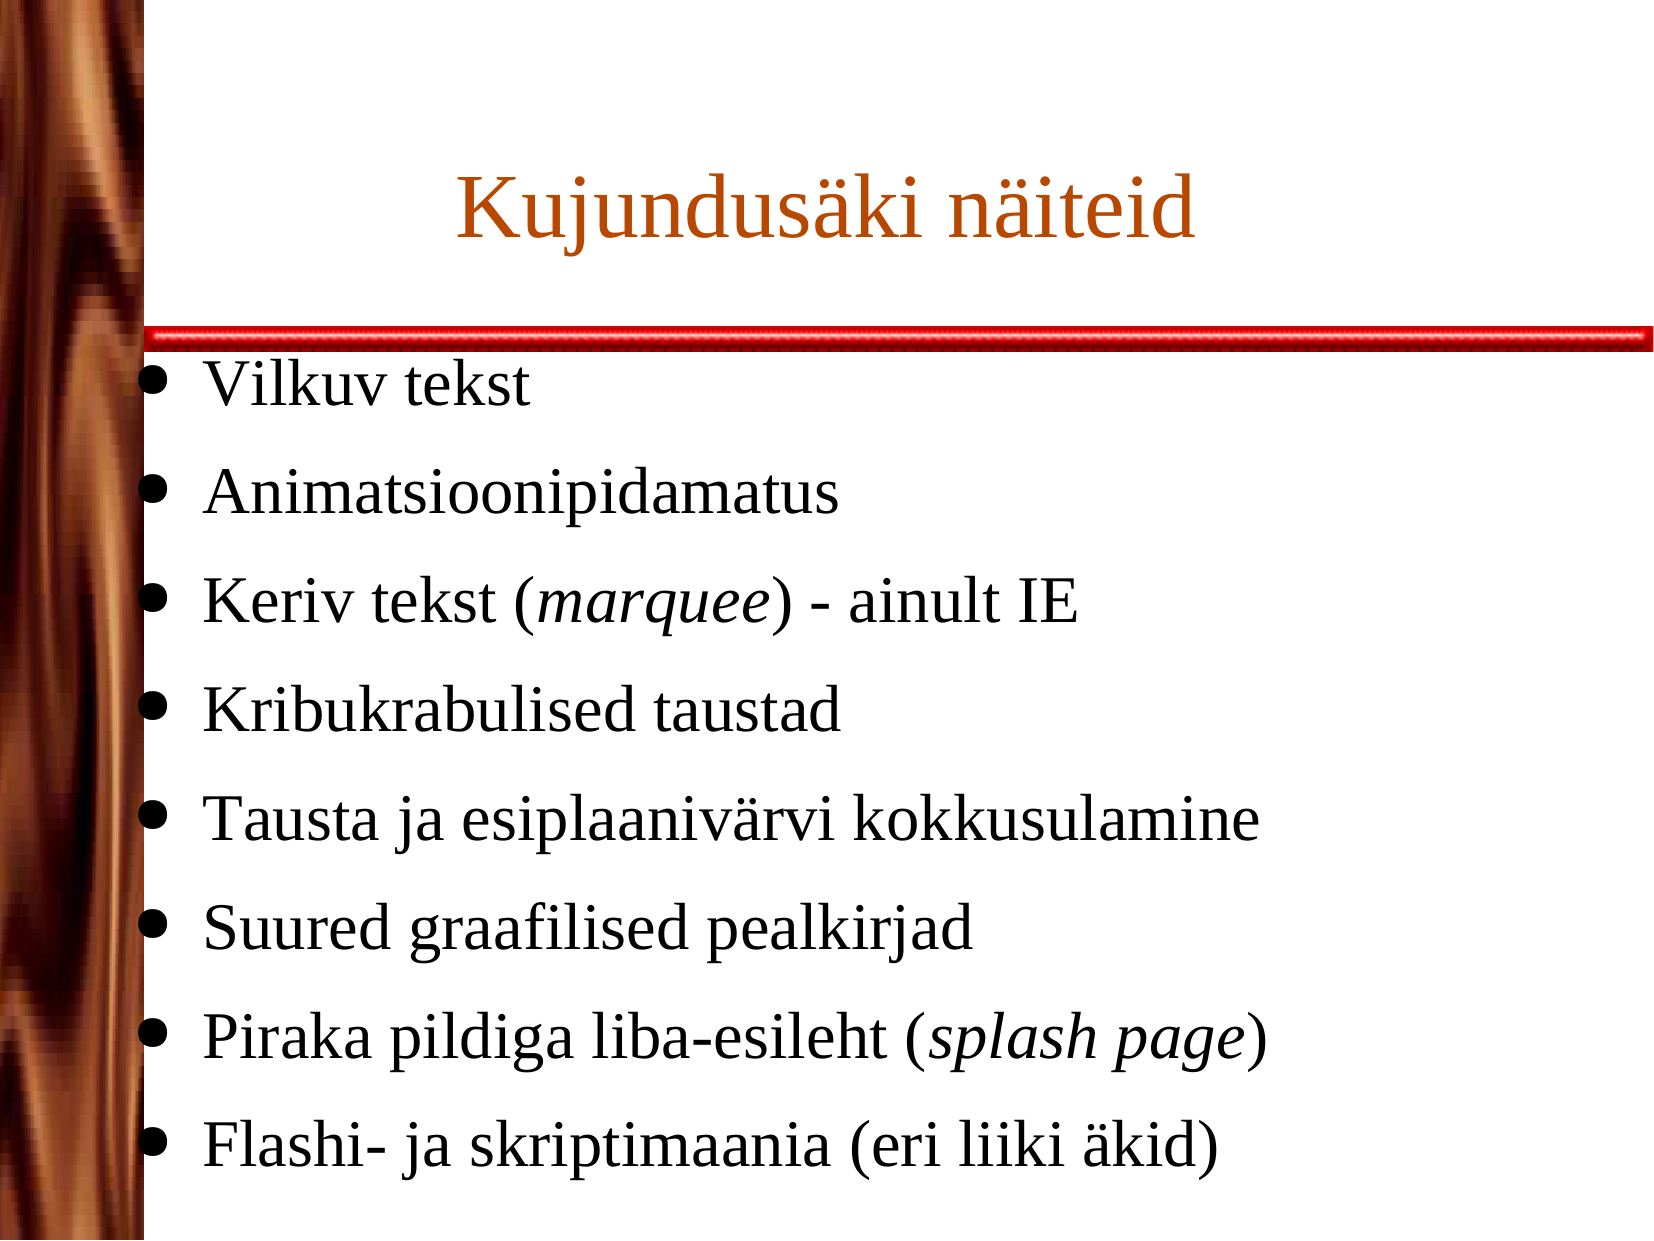

# Kujundusäki näiteid
Vilkuv tekst
Animatsioonipidamatus
Keriv tekst (marquee) - ainult IE
Kribukrabulised taustad
Tausta ja esiplaanivärvi kokkusulamine
Suured graafilised pealkirjad
Piraka pildiga liba-esileht (splash page)
Flashi- ja skriptimaania (eri liiki äkid)